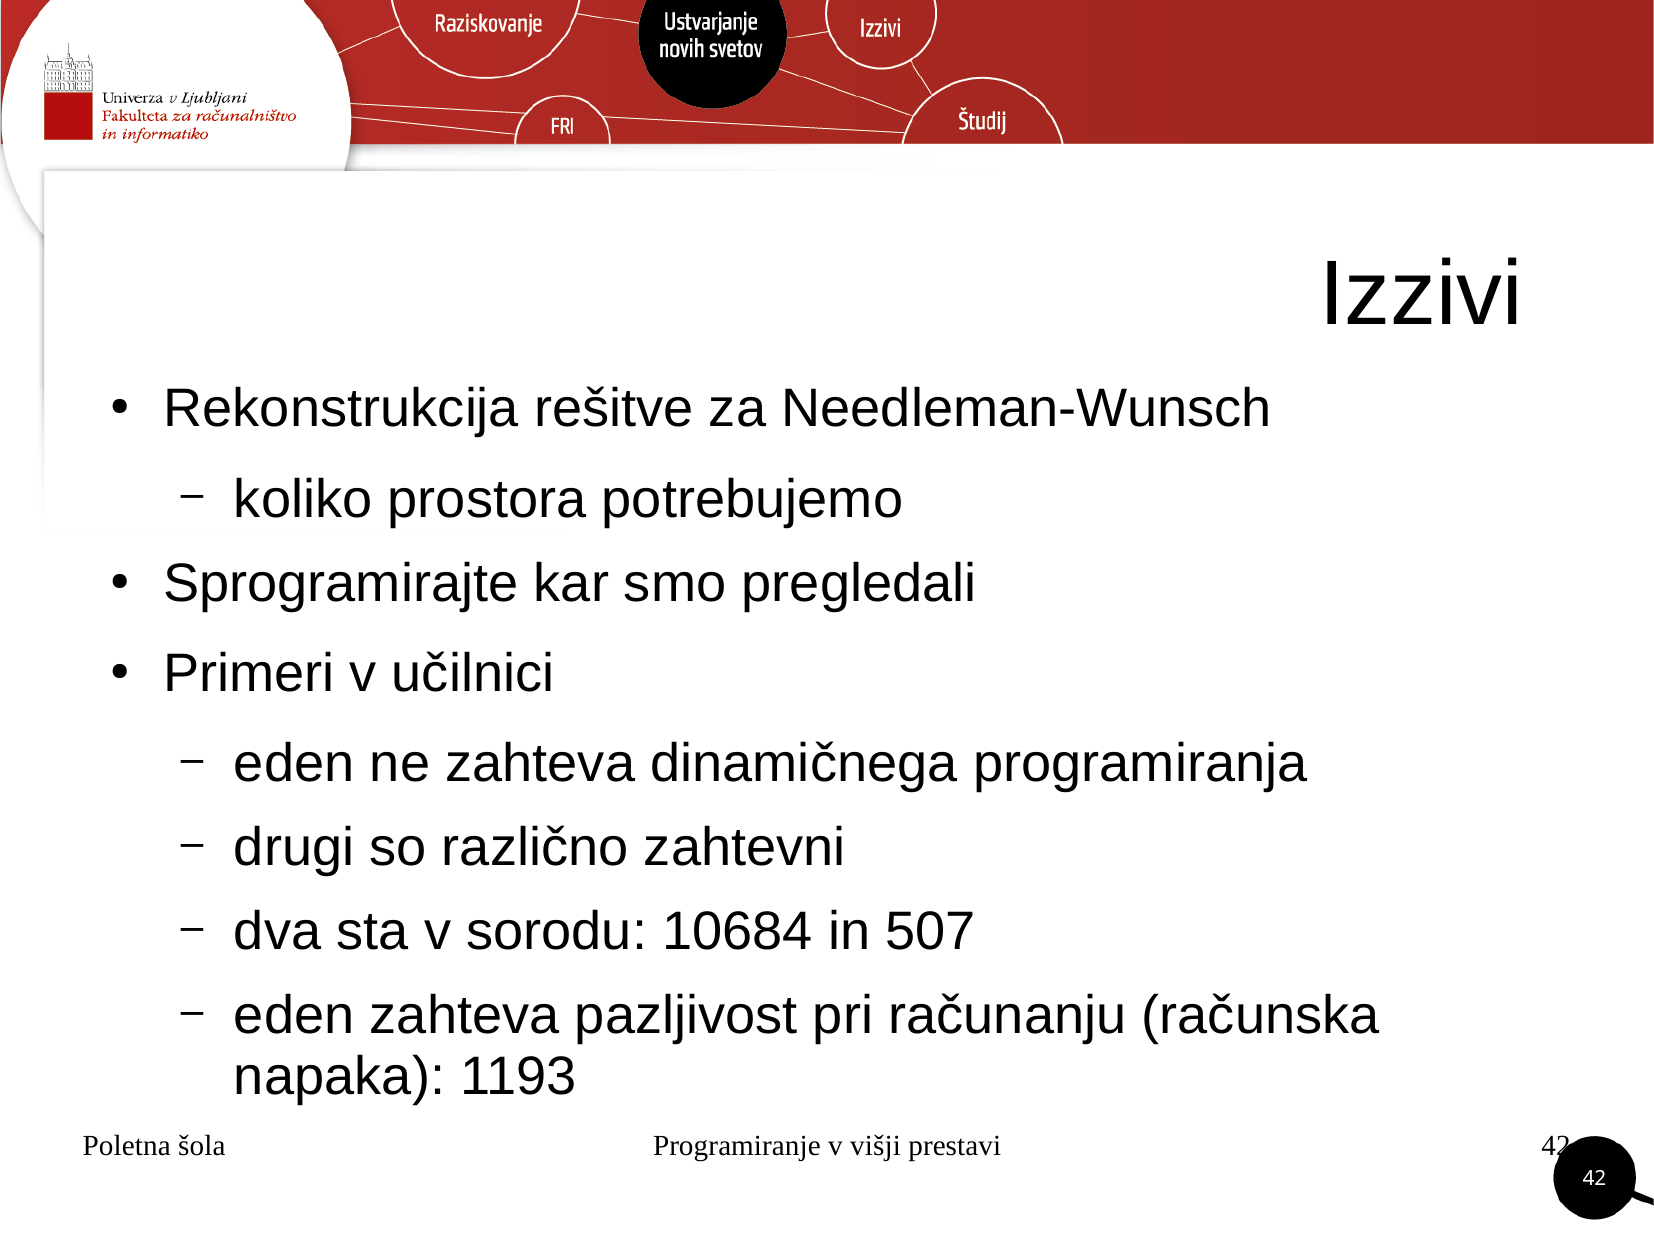

# Izzivi
Rekonstrukcija rešitve za Needleman-Wunsch
koliko prostora potrebujemo
Sprogramirajte kar smo pregledali
Primeri v učilnici
eden ne zahteva dinamičnega programiranja
drugi so različno zahtevni
dva sta v sorodu: 10684 in 507
eden zahteva pazljivost pri računanju (računska napaka): 1193
Poletna šola
Programiranje v višji prestavi
42